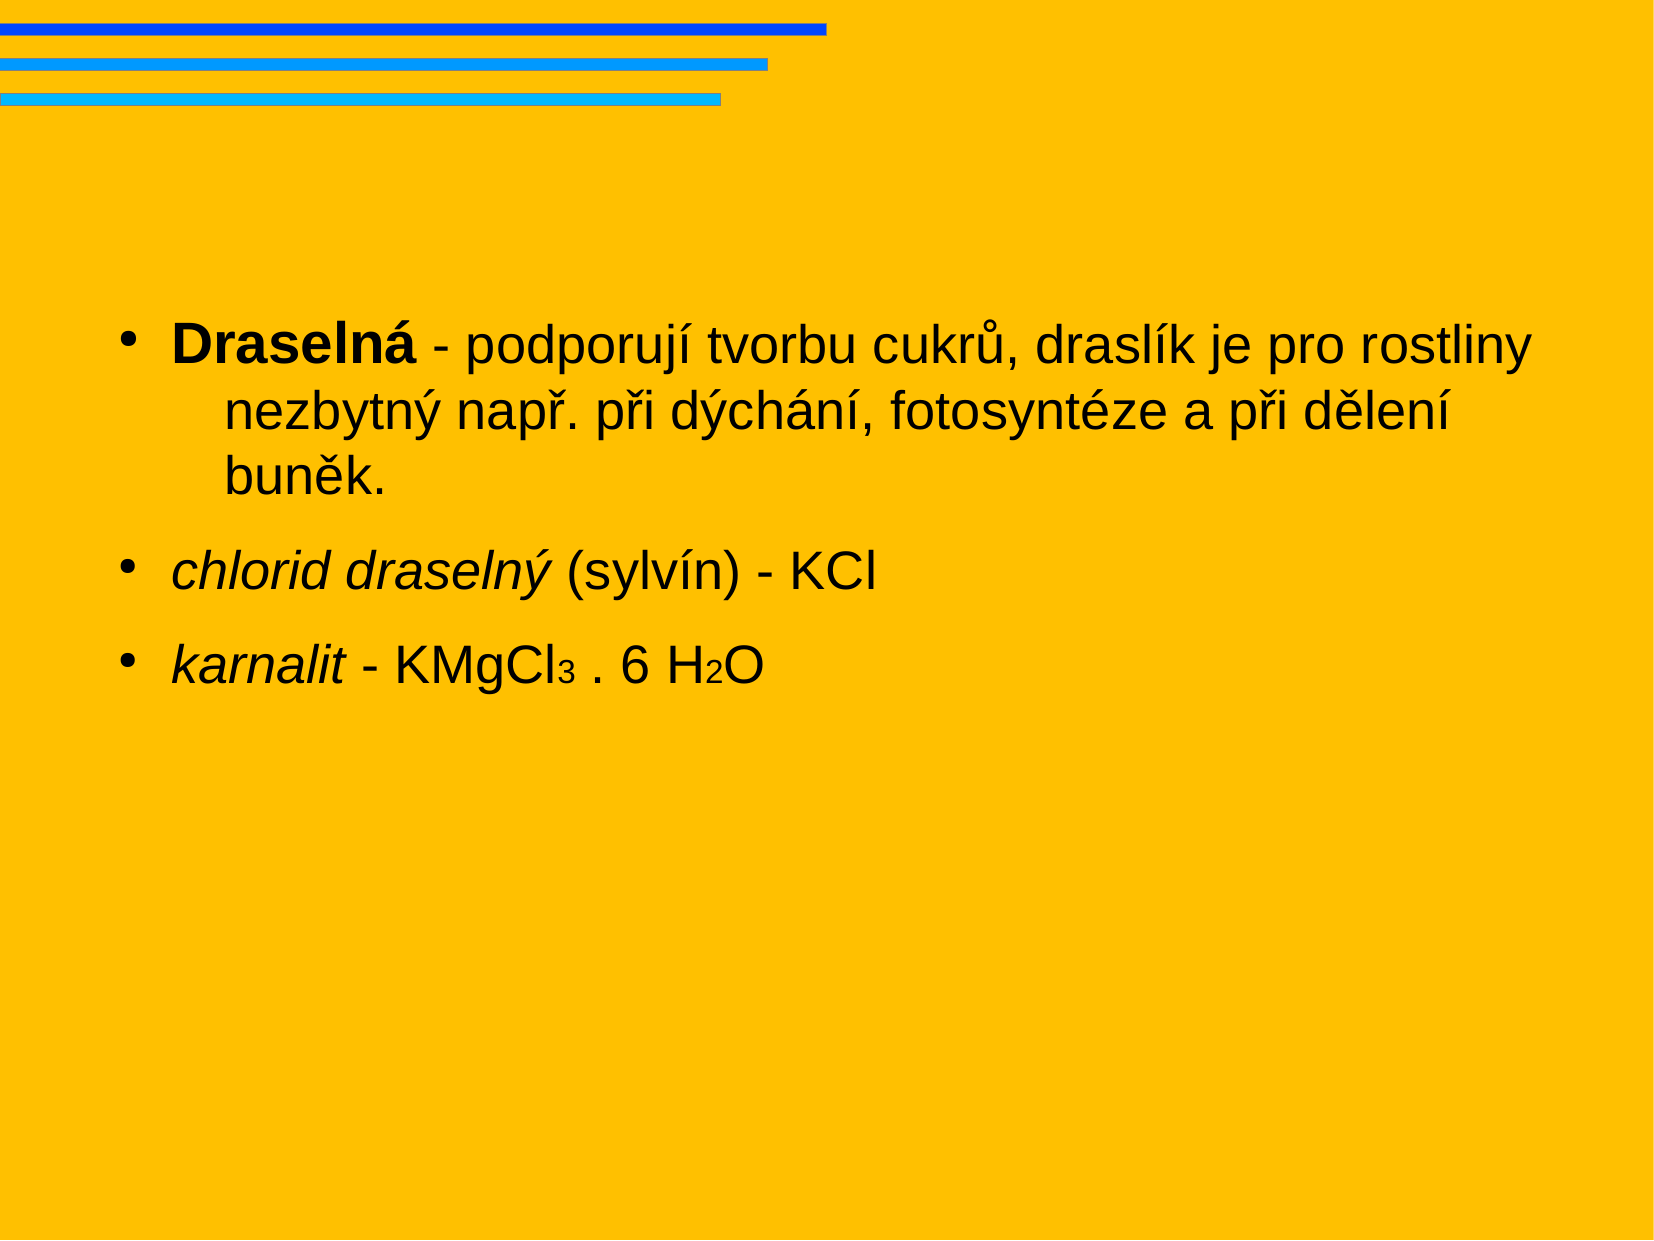

# Draselná - podporují tvorbu cukrů, draslík je pro rostliny nezbytný např. při dýchání, fotosyntéze a při dělení buněk.
chlorid draselný (sylvín) - KCl
karnalit - KMgCl3 . 6 H2O